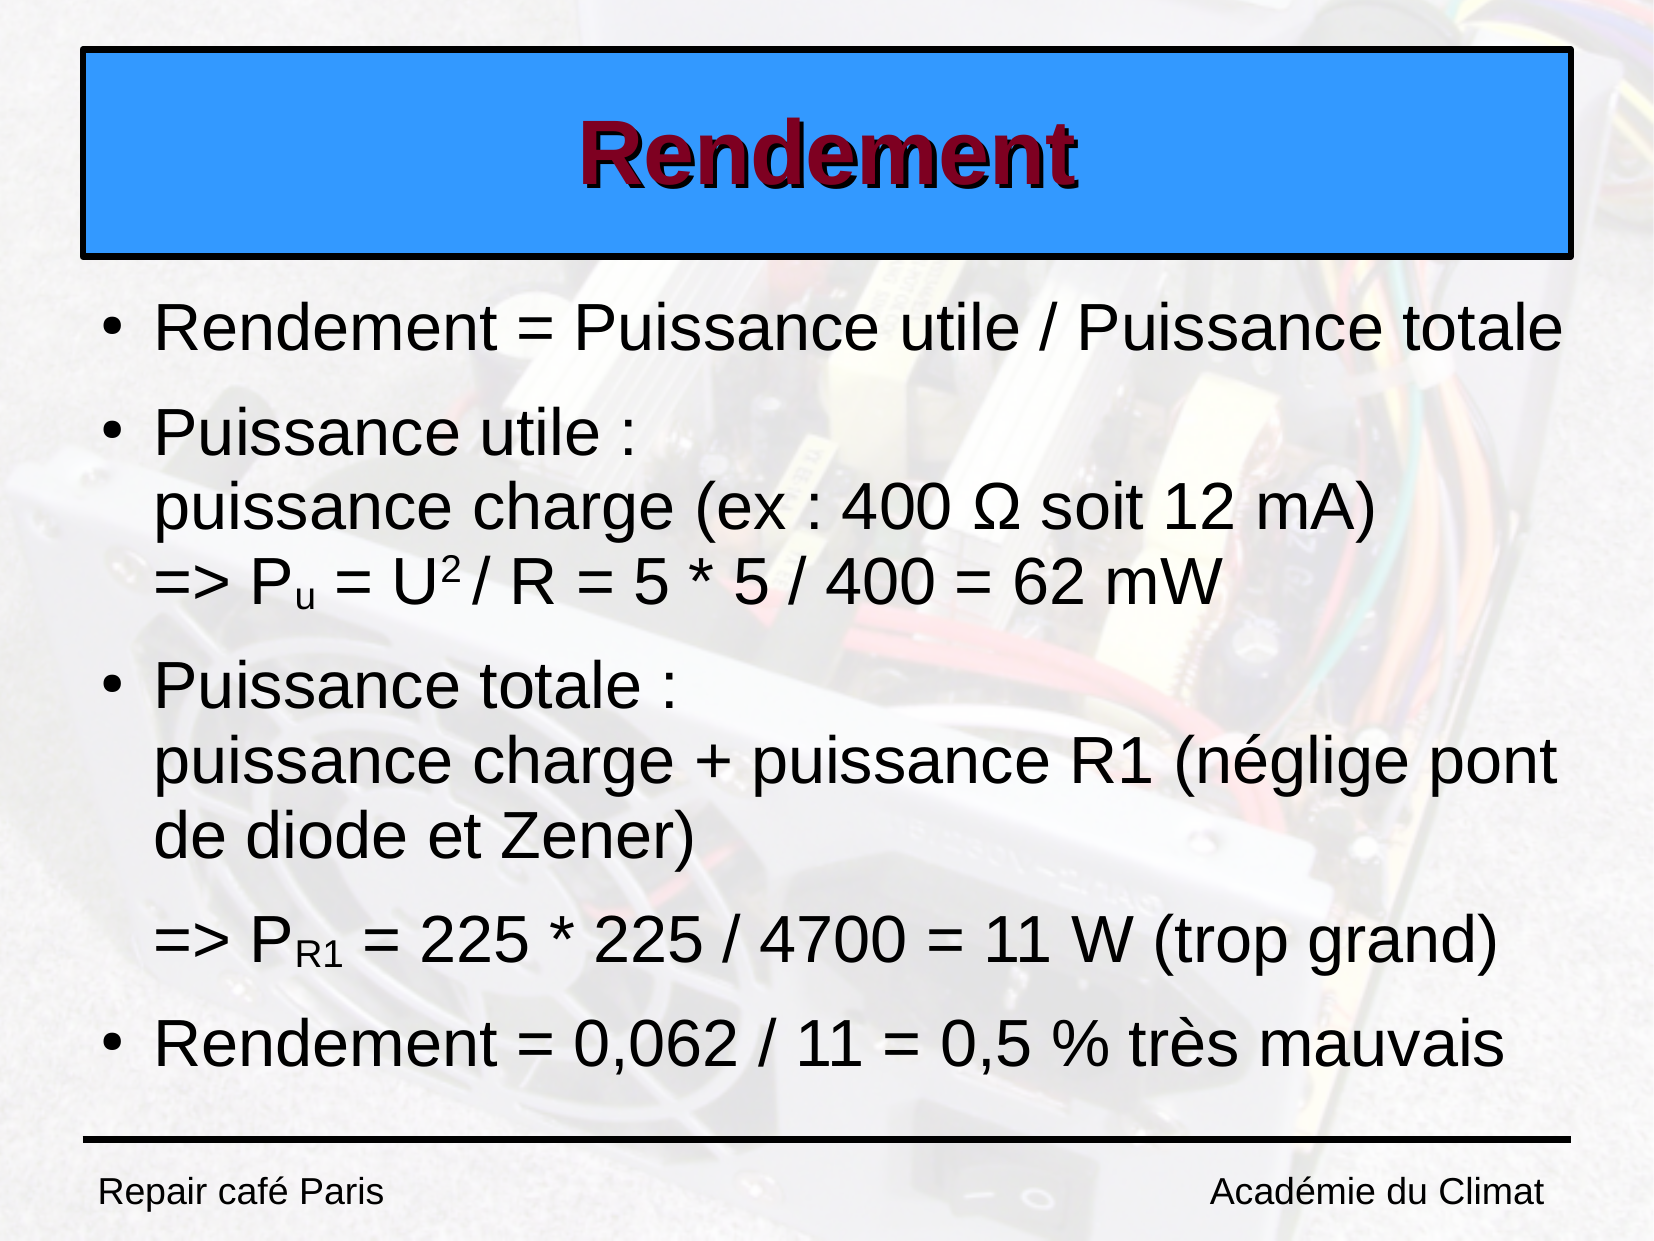

# Rendement
Rendement = Puissance utile / Puissance totale
Puissance utile :
puissance charge (ex : 400 Ω soit 12 mA)
=> Pu = U2 / R = 5 * 5 / 400 = 62 mW
Puissance totale :
puissance charge + puissance R1 (néglige pont de diode et Zener)
=> PR1 = 225 * 225 / 4700 = 11 W (trop grand)
Rendement = 0,062 / 11 = 0,5 % très mauvais
Repair café Paris	Académie du Climat